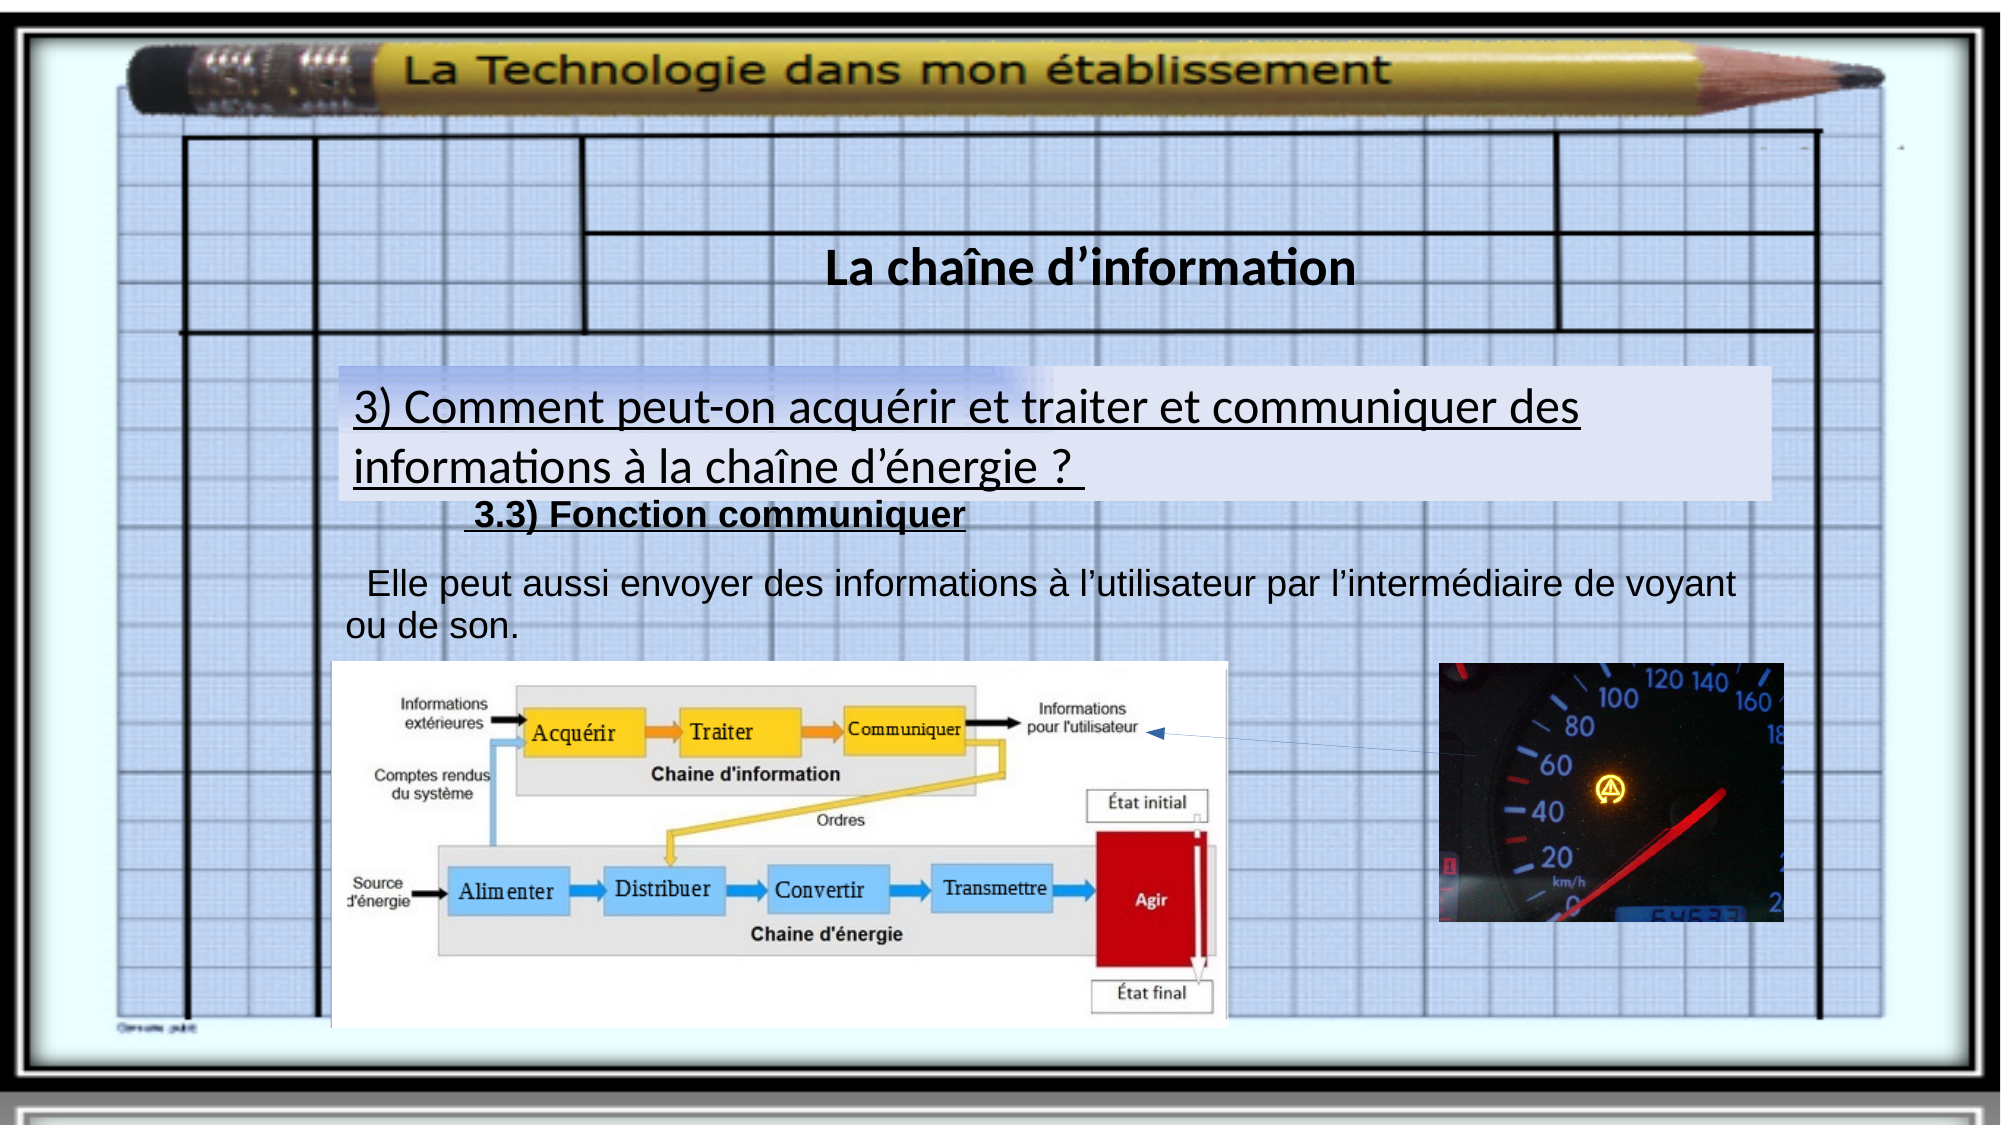

La chaîne d’information
3) Comment peut-on acquérir et traiter et communiquer des informations à la chaîne d’énergie ?
 3.3) Fonction communiquer
 Elle peut aussi envoyer des informations à l’utilisateur par l’intermédiaire de voyant ou de son.